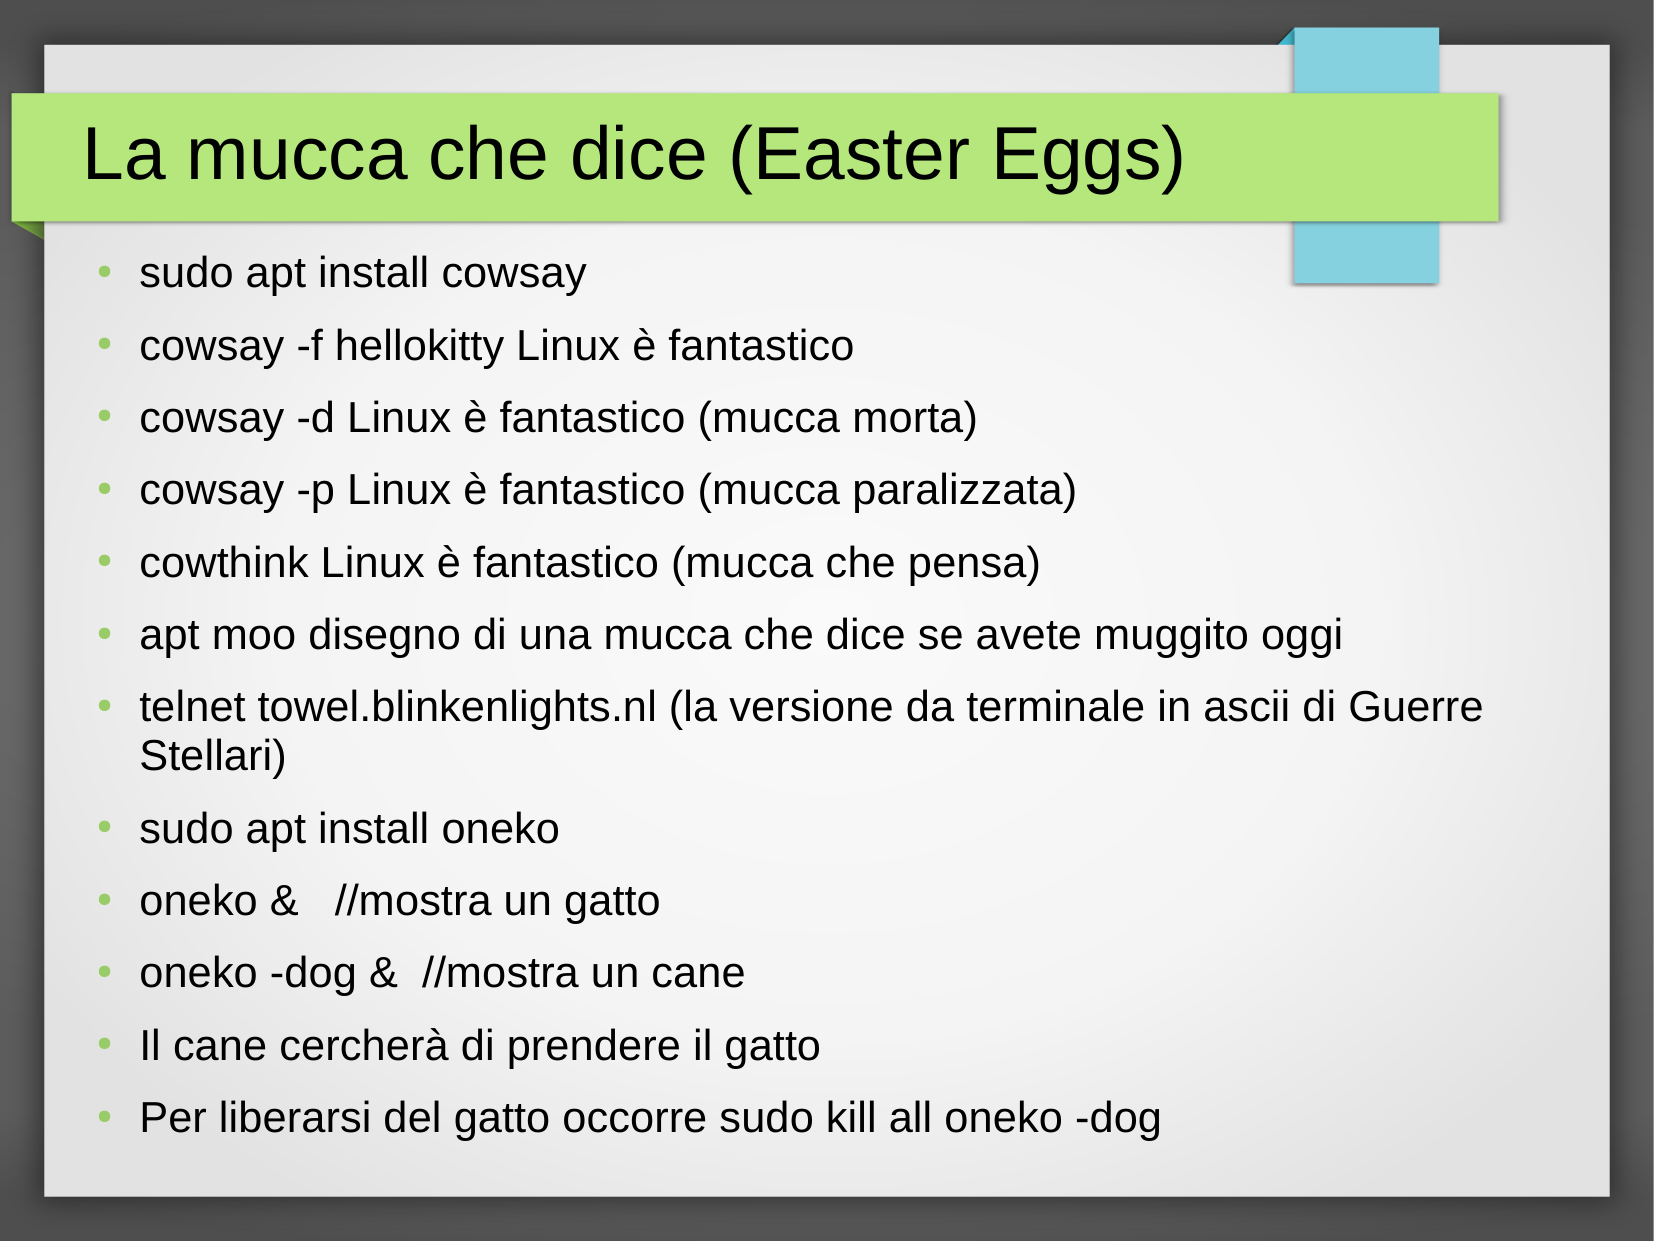

# La mucca che dice (Easter Eggs)
sudo apt install cowsay
cowsay -f hellokitty Linux è fantastico
cowsay -d Linux è fantastico (mucca morta)
cowsay -p Linux è fantastico (mucca paralizzata)
cowthink Linux è fantastico (mucca che pensa)
apt moo disegno di una mucca che dice se avete muggito oggi
telnet towel.blinkenlights.nl (la versione da terminale in ascii di Guerre Stellari)
sudo apt install oneko
oneko & //mostra un gatto
oneko -dog & //mostra un cane
Il cane cercherà di prendere il gatto
Per liberarsi del gatto occorre sudo kill all oneko -dog